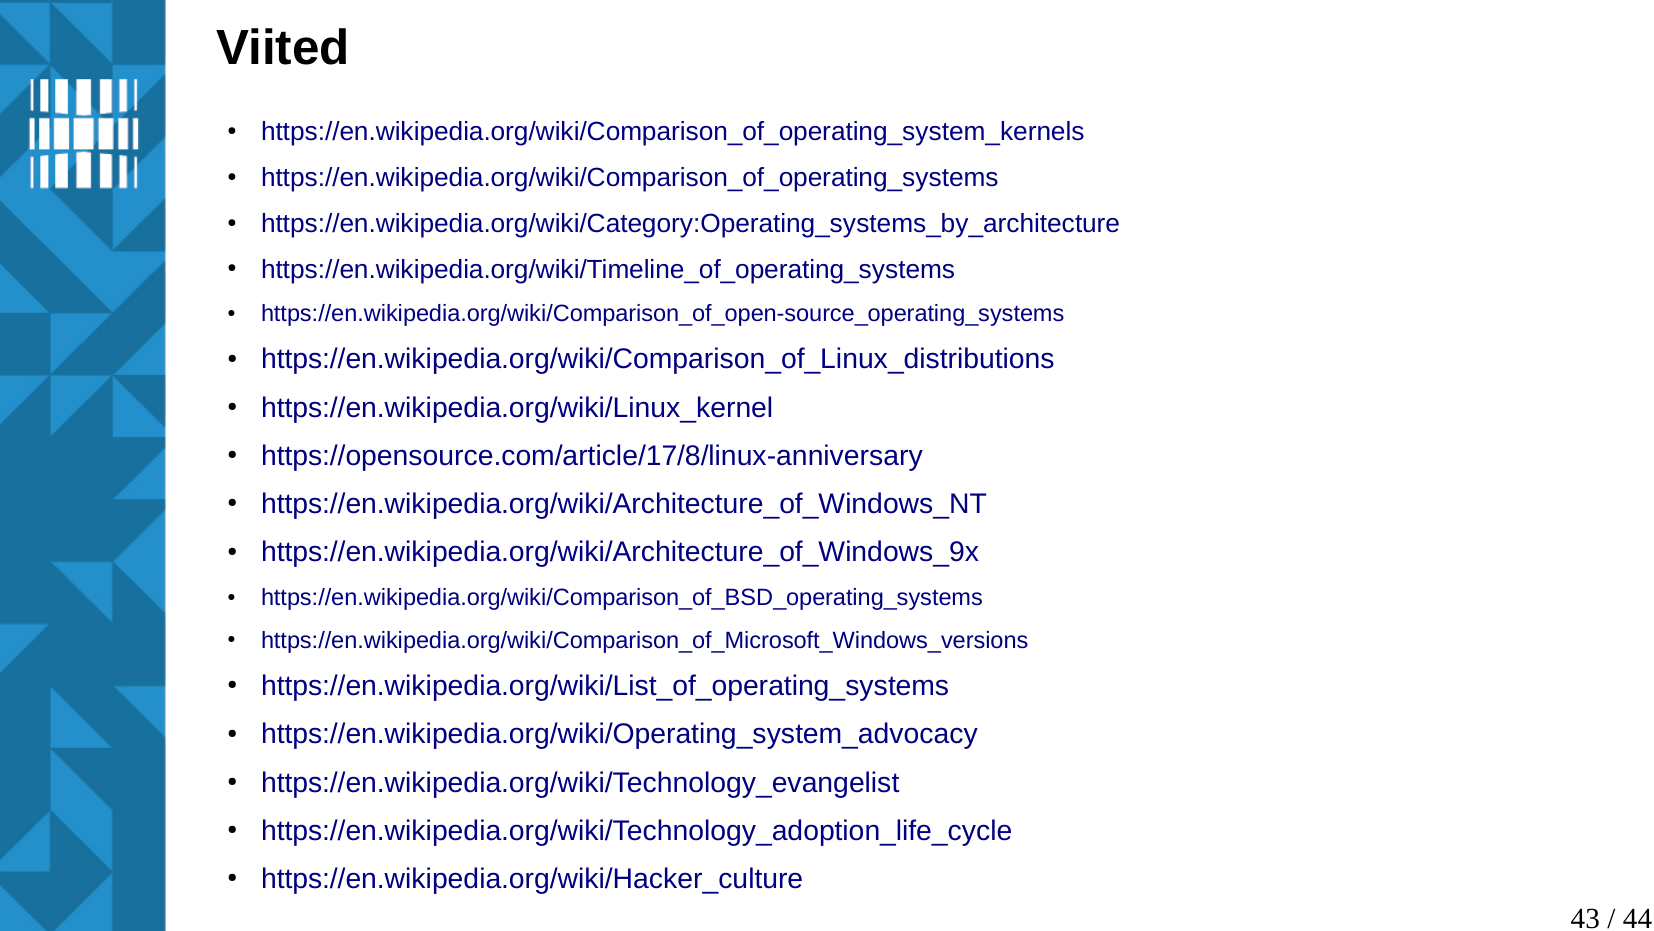

# Viited
https://en.wikipedia.org/wiki/Comparison_of_operating_system_kernels
https://en.wikipedia.org/wiki/Comparison_of_operating_systems
https://en.wikipedia.org/wiki/Category:Operating_systems_by_architecture
https://en.wikipedia.org/wiki/Timeline_of_operating_systems
https://en.wikipedia.org/wiki/Comparison_of_open-source_operating_systems
https://en.wikipedia.org/wiki/Comparison_of_Linux_distributions
https://en.wikipedia.org/wiki/Linux_kernel
https://opensource.com/article/17/8/linux-anniversary
https://en.wikipedia.org/wiki/Architecture_of_Windows_NT
https://en.wikipedia.org/wiki/Architecture_of_Windows_9x
https://en.wikipedia.org/wiki/Comparison_of_BSD_operating_systems
https://en.wikipedia.org/wiki/Comparison_of_Microsoft_Windows_versions
https://en.wikipedia.org/wiki/List_of_operating_systems
https://en.wikipedia.org/wiki/Operating_system_advocacy
https://en.wikipedia.org/wiki/Technology_evangelist
https://en.wikipedia.org/wiki/Technology_adoption_life_cycle
https://en.wikipedia.org/wiki/Hacker_culture
43